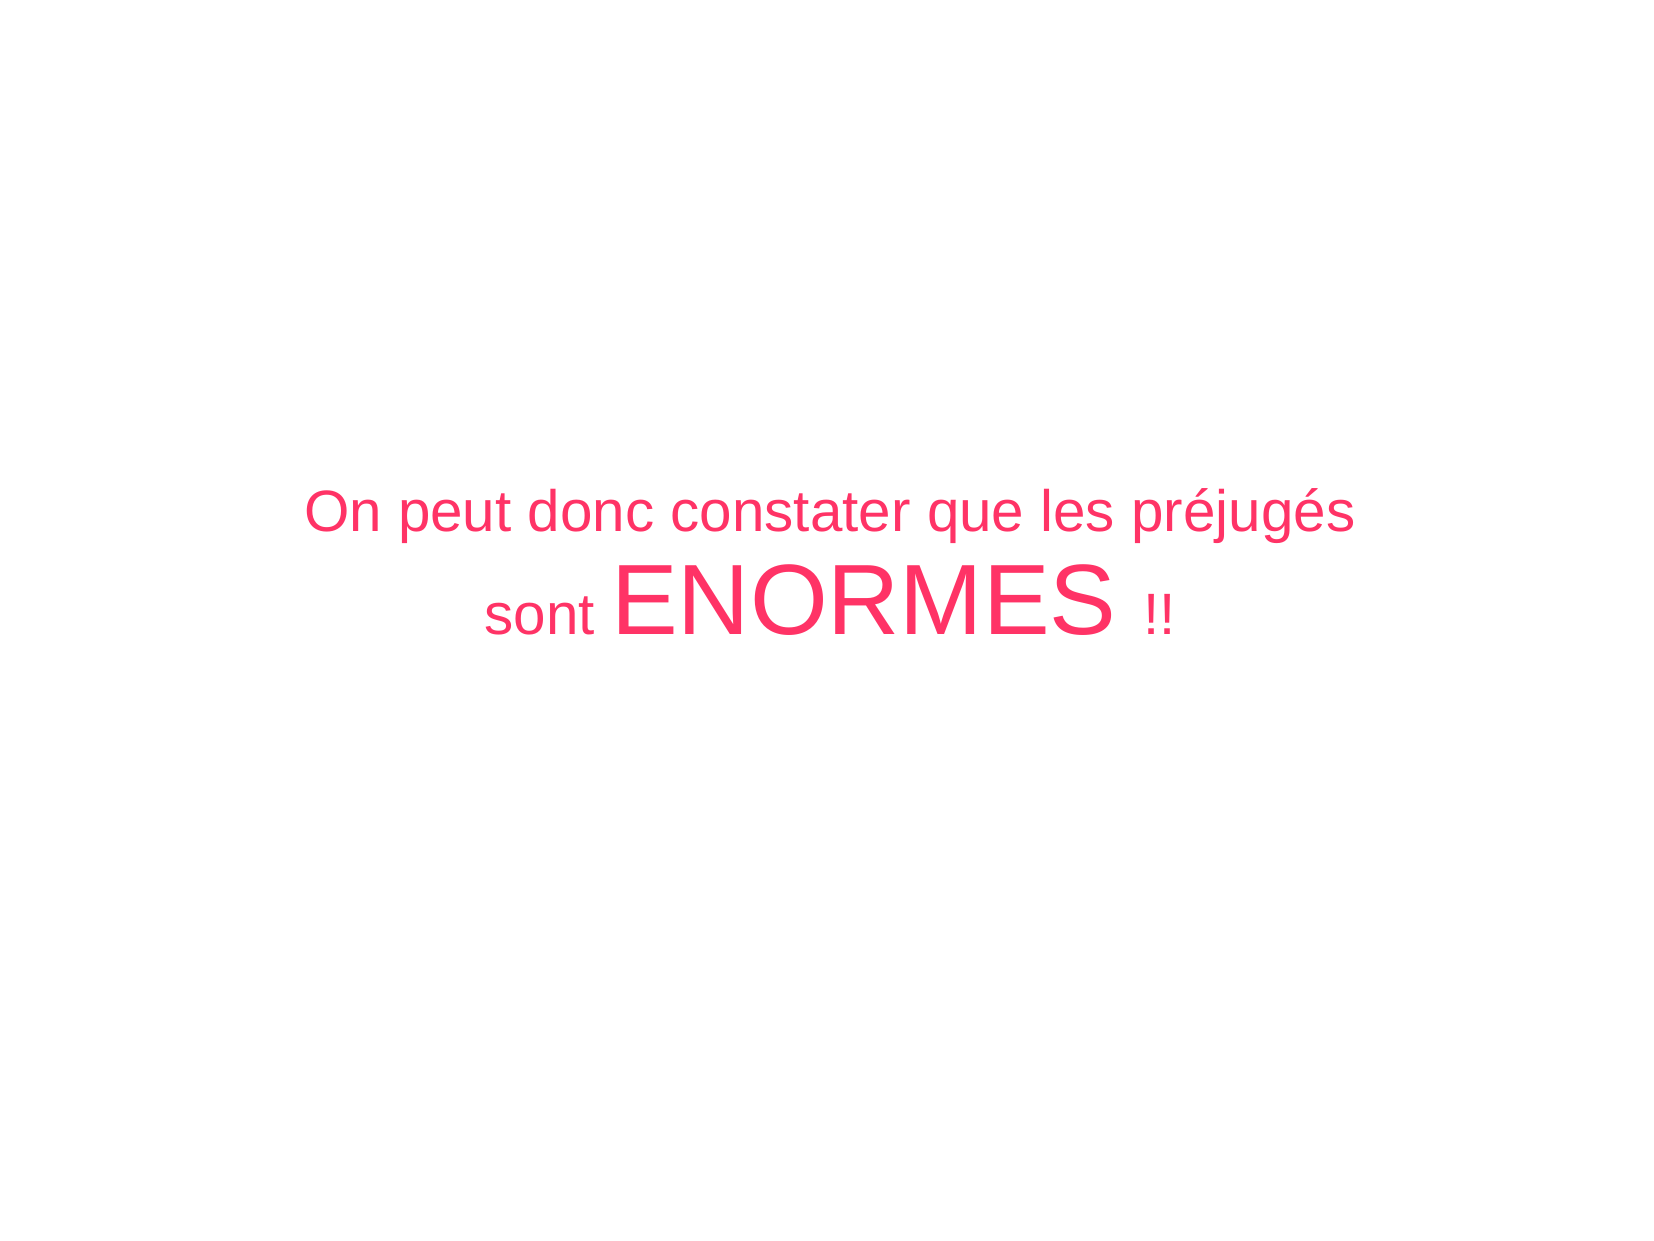

# On peut donc constater que les préjugés sont ENORMES  !!